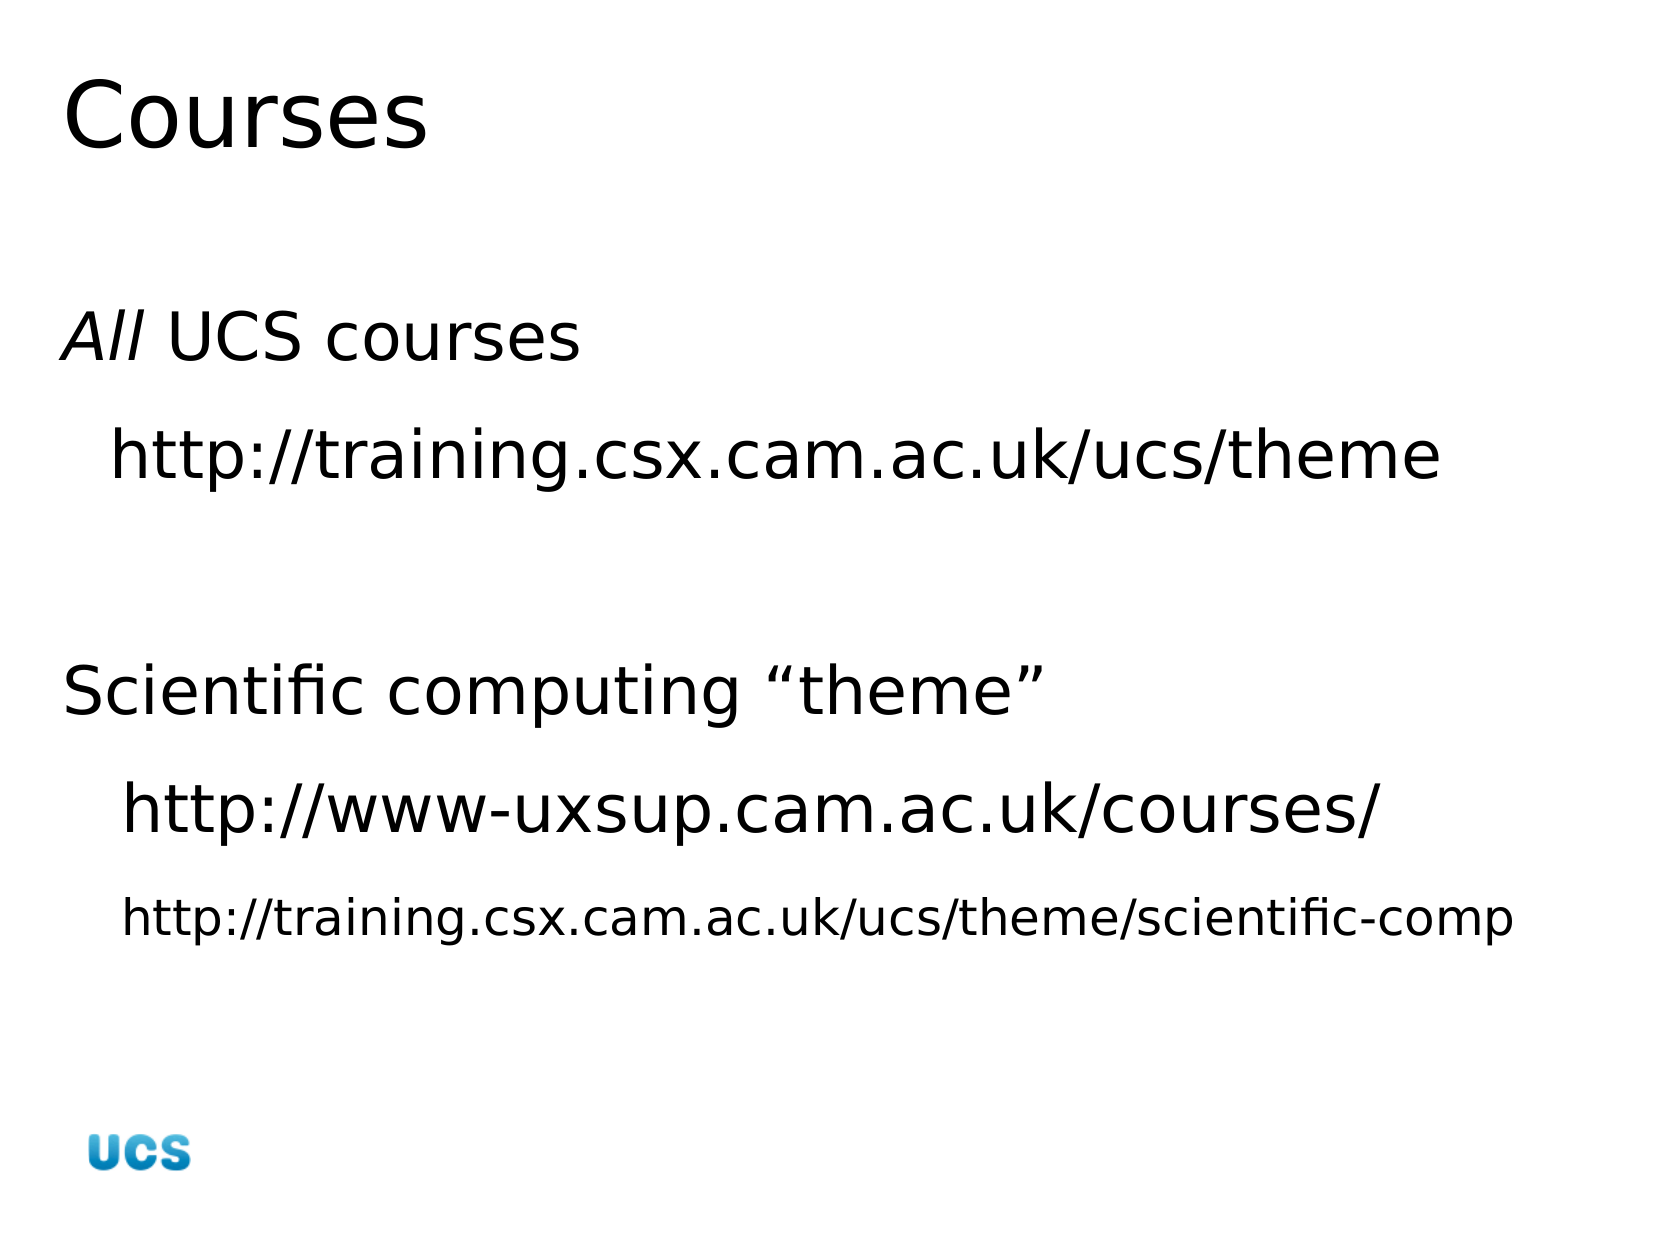

Courses
All UCS courses
http://training.csx.cam.ac.uk/ucs/theme
Scientific computing “theme”
http://www-uxsup.cam.ac.uk/courses/
http://training.csx.cam.ac.uk/ucs/theme/scientific-comp